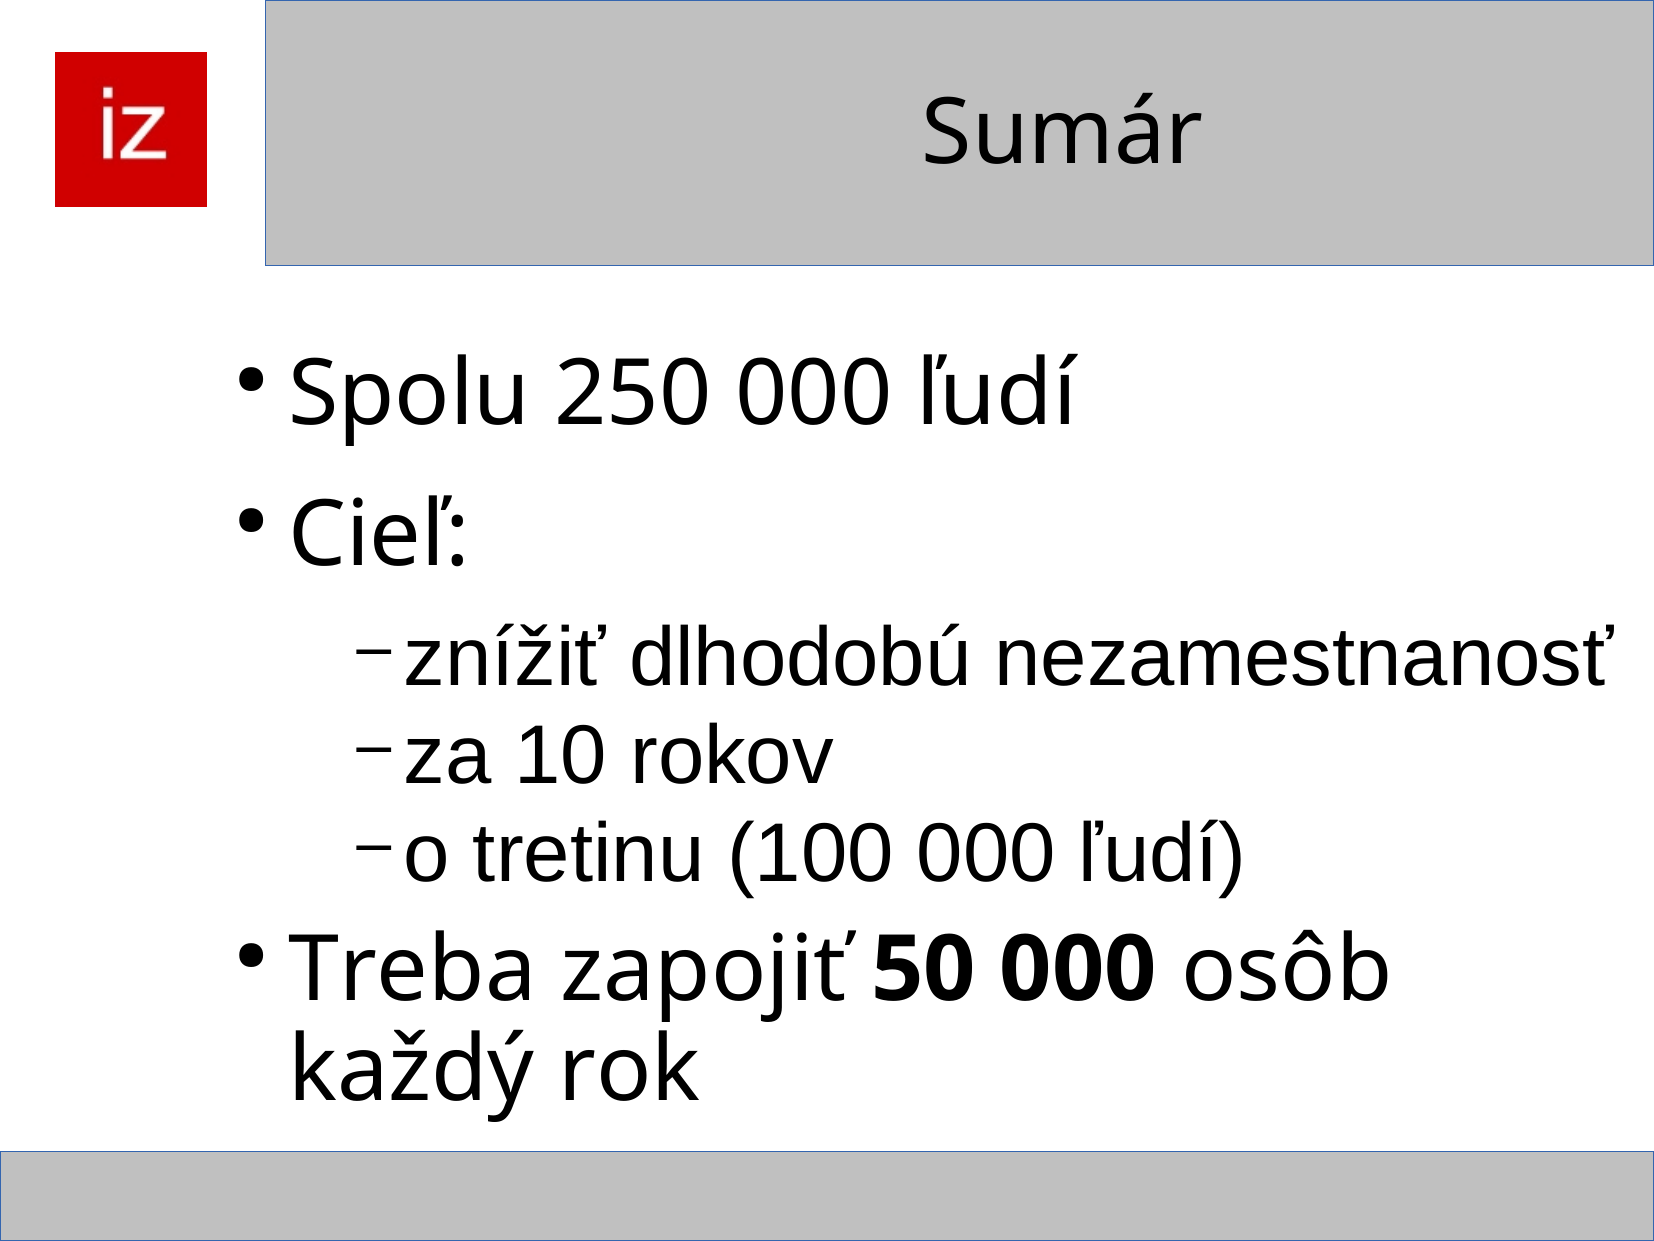

# Sumár
Spolu 250 000 ľudí
Cieľ:
znížiť dlhodobú nezamestnanosť
za 10 rokov
o tretinu (100 000 ľudí)
Treba zapojiť 50 000 osôb každý rok